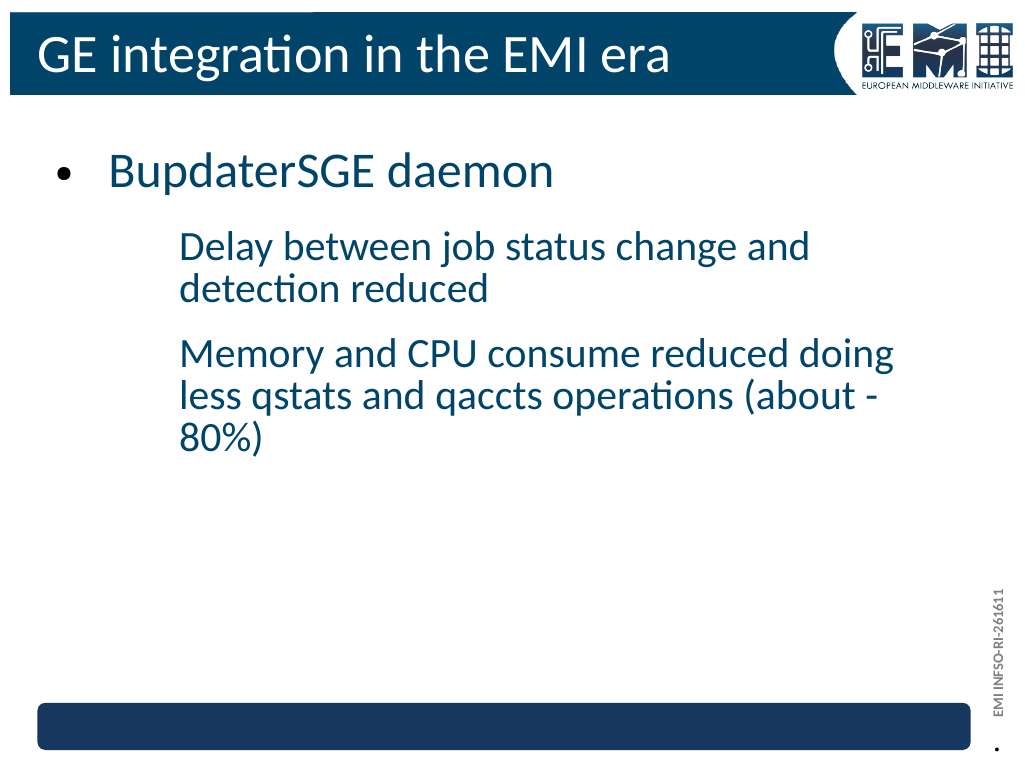

# GE integration in the EMI era
BupdaterSGE daemon
Delay between job status change and detection reduced
Memory and CPU consume reduced doing less qstats and qaccts operations (about -80%)